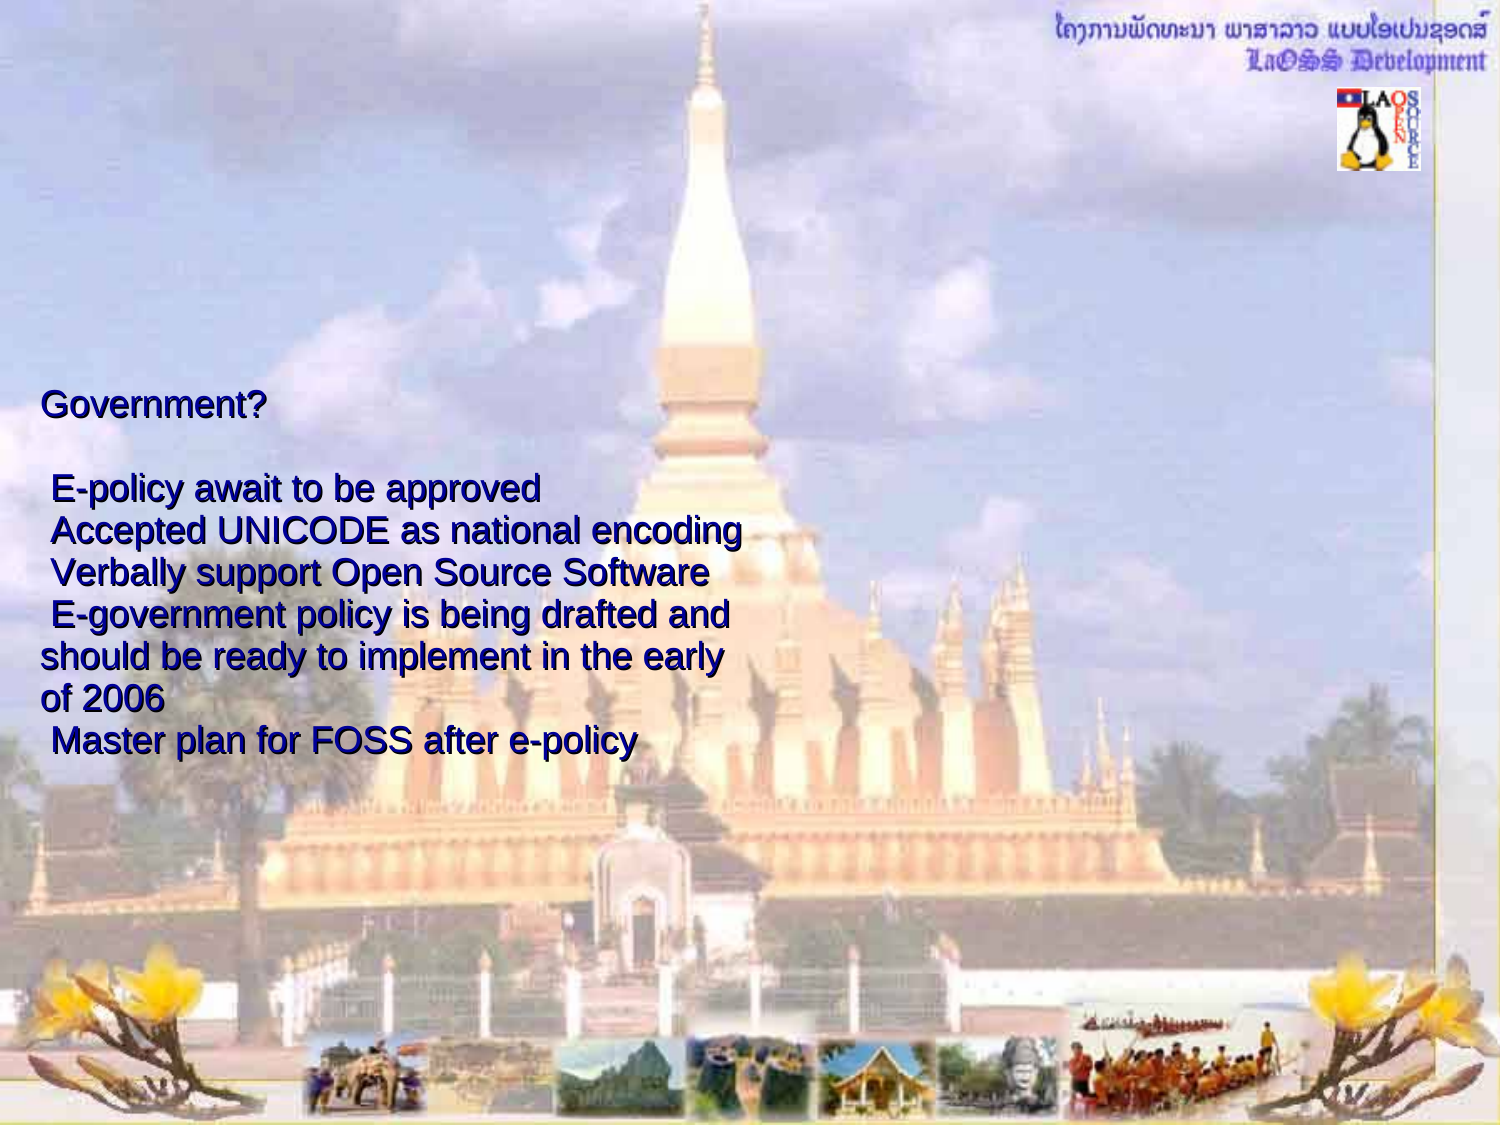

Government?
 E-policy await to be approved
 Accepted UNICODE as national encoding
 Verbally support Open Source Software
 E-government policy is being drafted and should be ready to implement in the early of 2006
 Master plan for FOSS after e-policy